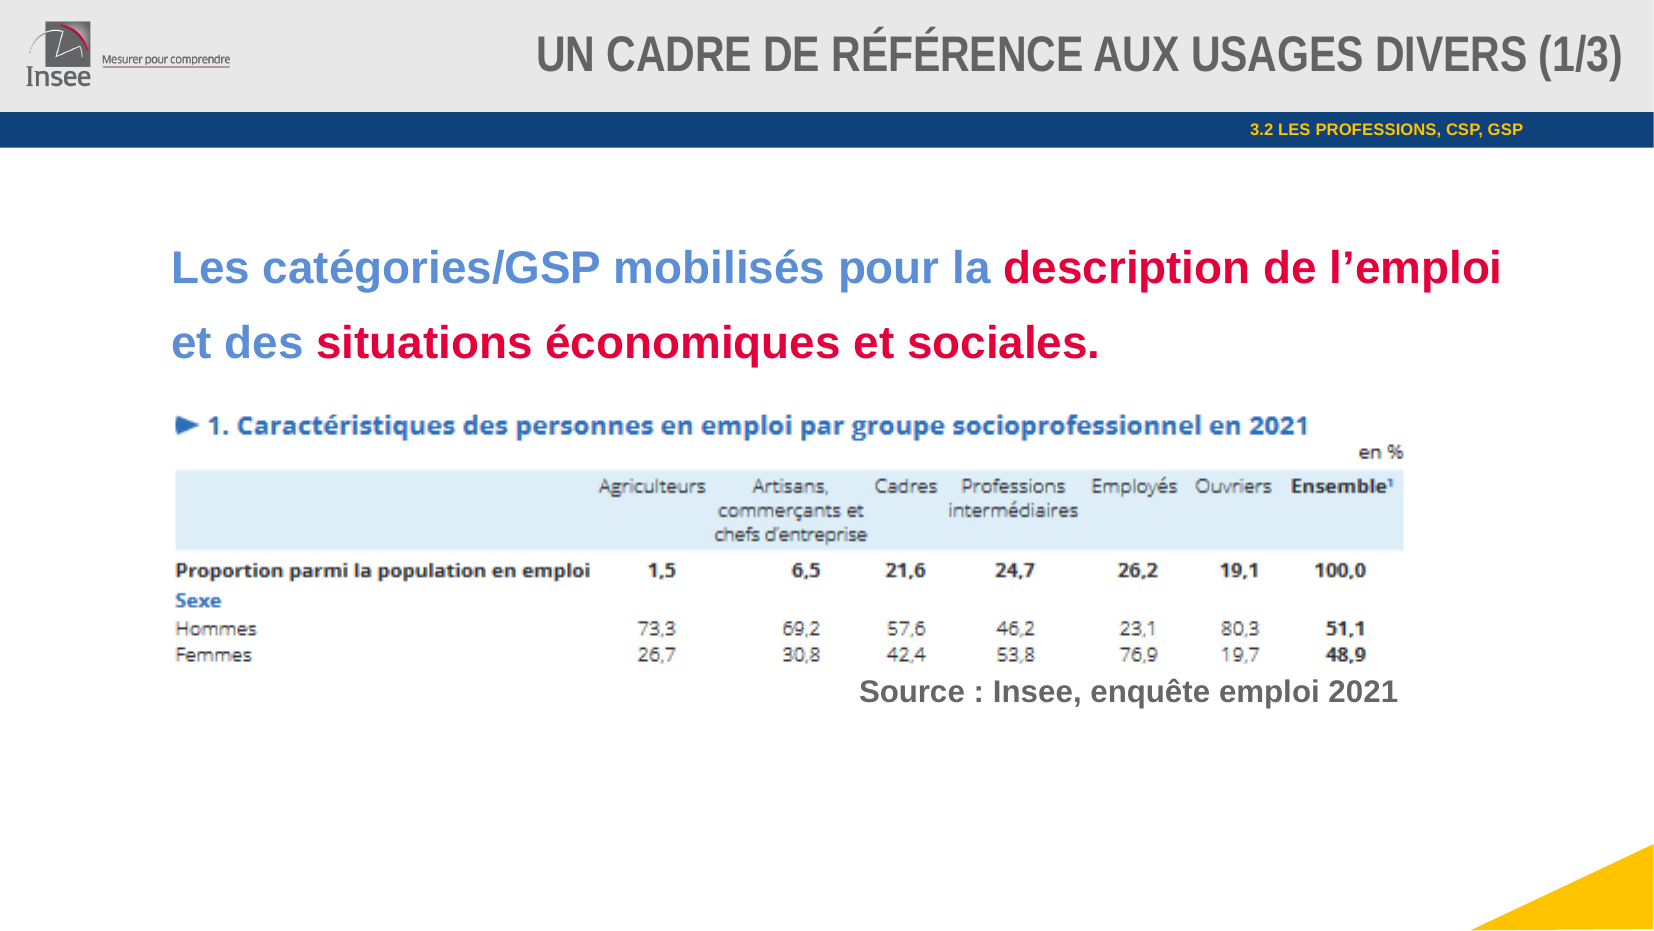

# Un cadre de référence aux usages divers (1/3)
3.2 les professions, CSP, GSP
Les catégories/GSP mobilisés pour la description de l’emploi
et des situations économiques et sociales.
Source : Insee, enquête emploi 2021